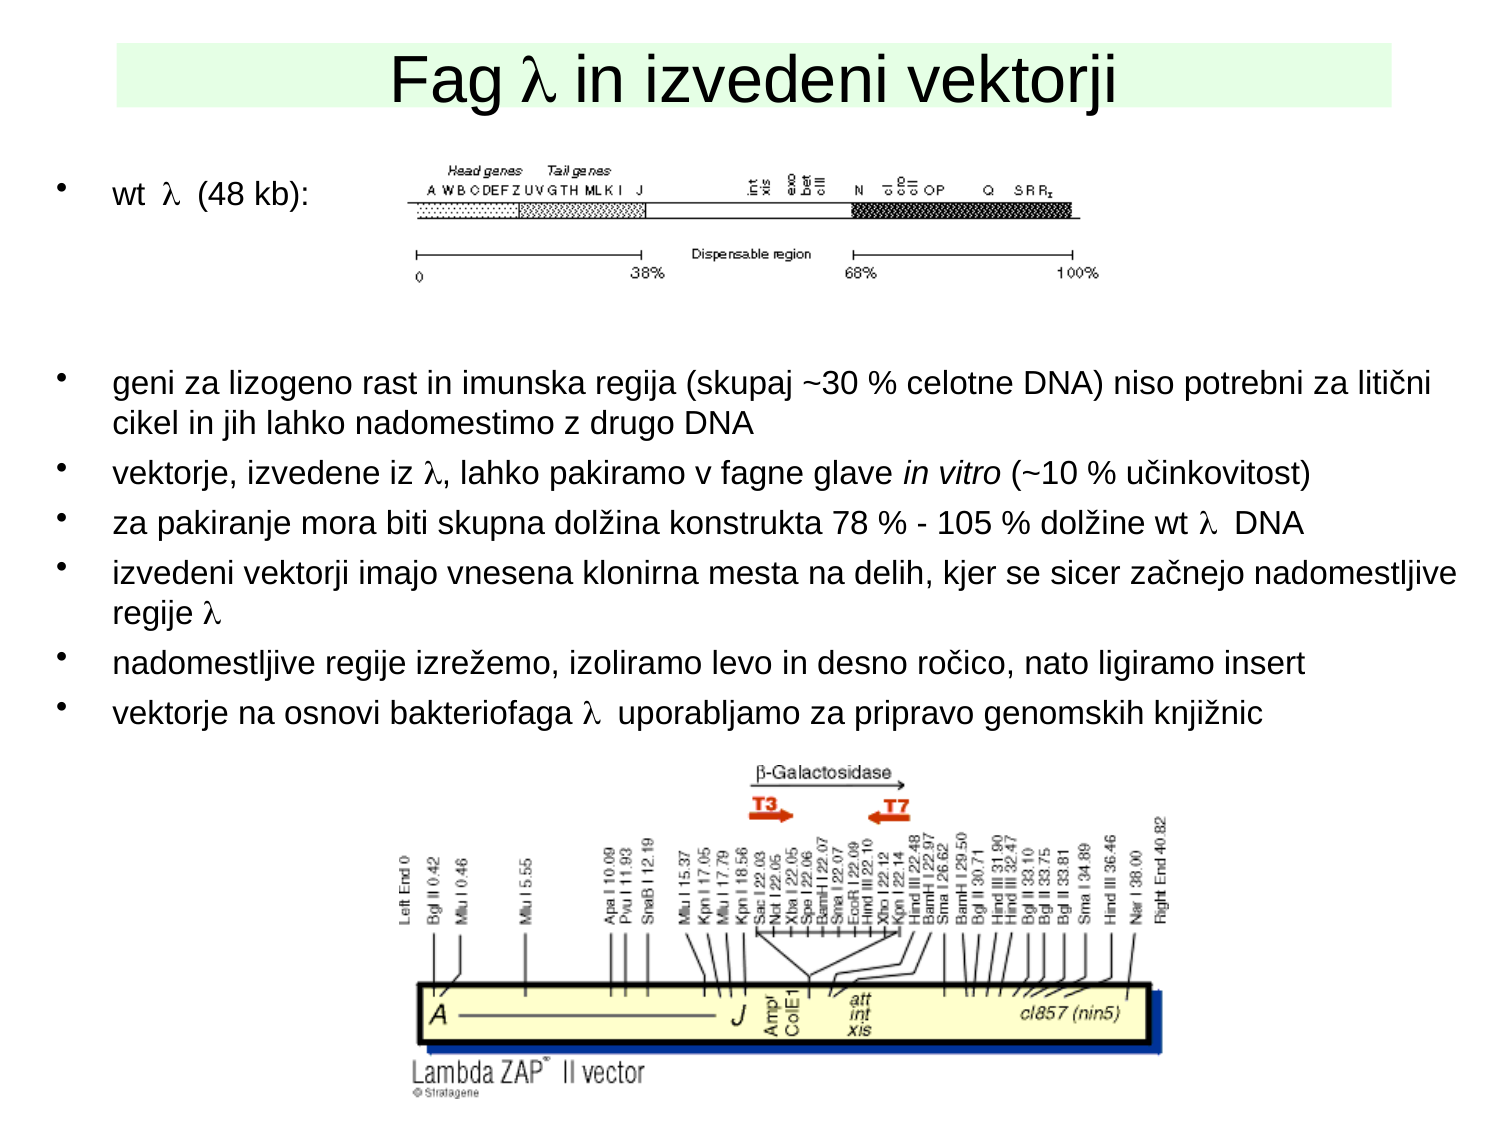

Fag l in izvedeni vektorji
wt l (48 kb):
geni za lizogeno rast in imunska regija (skupaj ~30 % celotne DNA) niso potrebni za litični cikel in jih lahko nadomestimo z drugo DNA
vektorje, izvedene iz l, lahko pakiramo v fagne glave in vitro (~10 % učinkovitost)
za pakiranje mora biti skupna dolžina konstrukta 78 % - 105 % dolžine wt l DNA
izvedeni vektorji imajo vnesena klonirna mesta na delih, kjer se sicer začnejo nadomestljive regije l
nadomestljive regije izrežemo, izoliramo levo in desno ročico, nato ligiramo insert
vektorje na osnovi bakteriofaga l uporabljamo za pripravo genomskih knjižnic